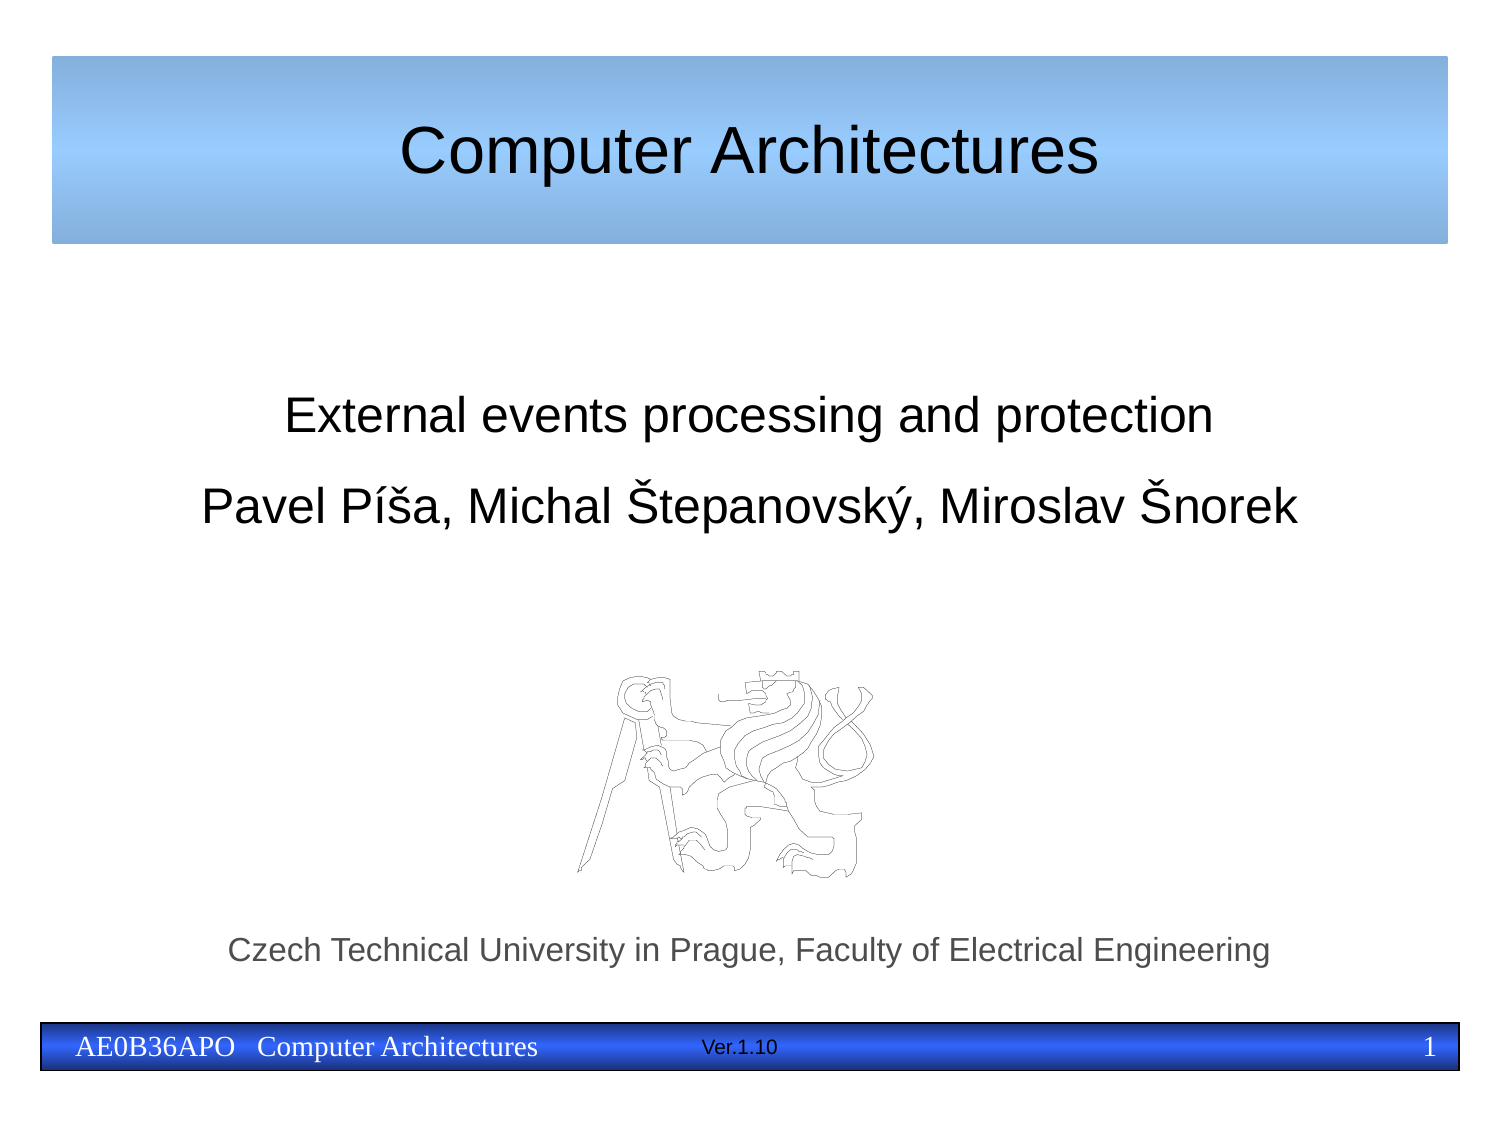

# Computer Architectures
External events processing and protection
Pavel Píša, Michal Štepanovský, Miroslav Šnorek
Czech Technical University in Prague, Faculty of Electrical Engineering
AE0B36APO Computer Architectures
1
Ver.1.10